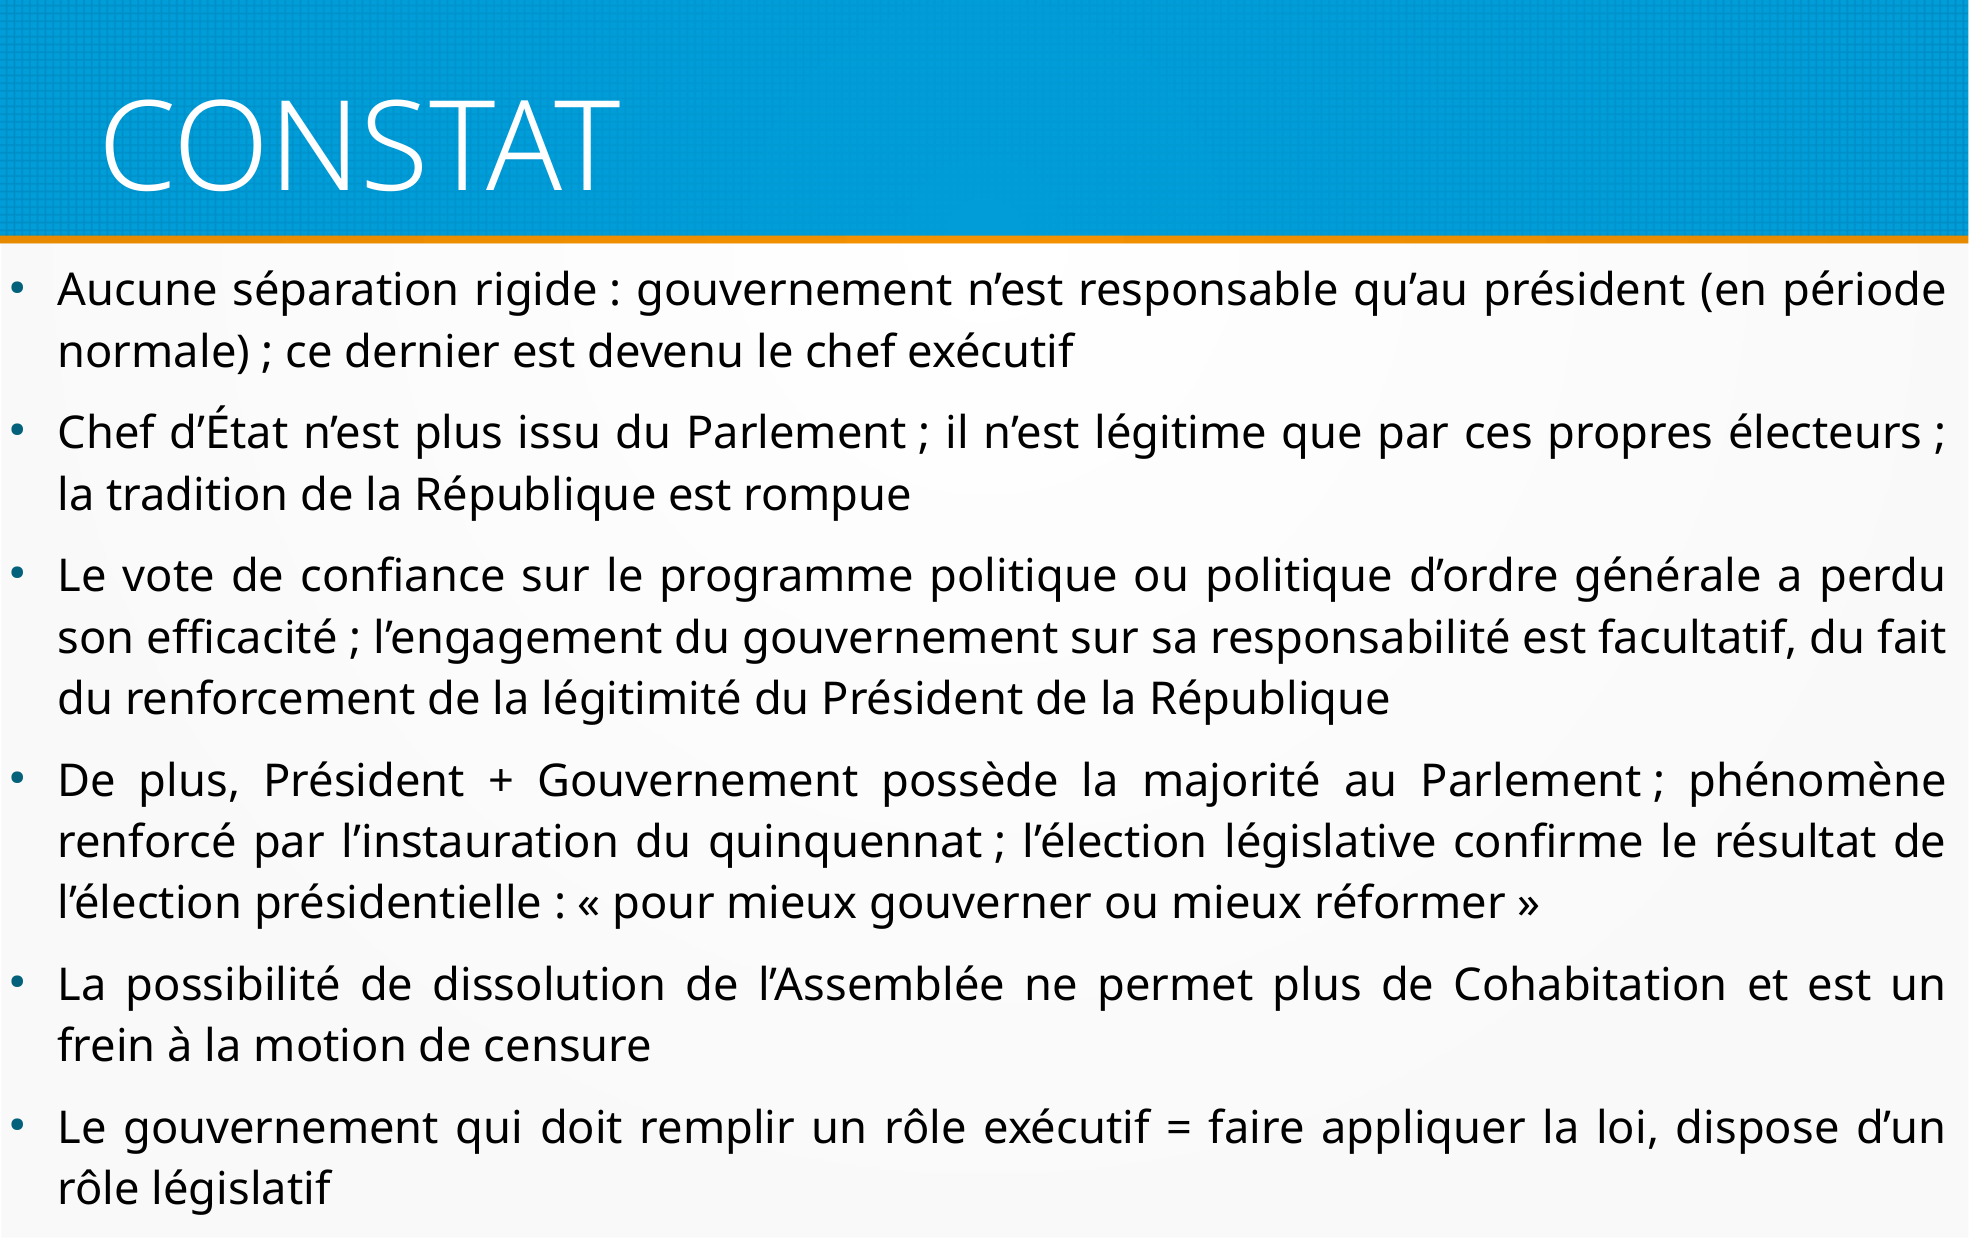

# CONSTAT
Aucune séparation rigide : gouvernement n’est responsable qu’au président (en période normale) ; ce dernier est devenu le chef exécutif
Chef d’État n’est plus issu du Parlement ; il n’est légitime que par ces propres électeurs ; la tradition de la République est rompue
Le vote de confiance sur le programme politique ou politique d’ordre générale a perdu son efficacité ; l’engagement du gouvernement sur sa responsabilité est facultatif, du fait du renforcement de la légitimité du Président de la République
De plus, Président + Gouvernement possède la majorité au Parlement ; phénomène renforcé par l’instauration du quinquennat ; l’élection législative confirme le résultat de l’élection présidentielle : « pour mieux gouverner ou mieux réformer »
La possibilité de dissolution de l’Assemblée ne permet plus de Cohabitation et est un frein à la motion de censure
Le gouvernement qui doit remplir un rôle exécutif = faire appliquer la loi, dispose d’un rôle législatif